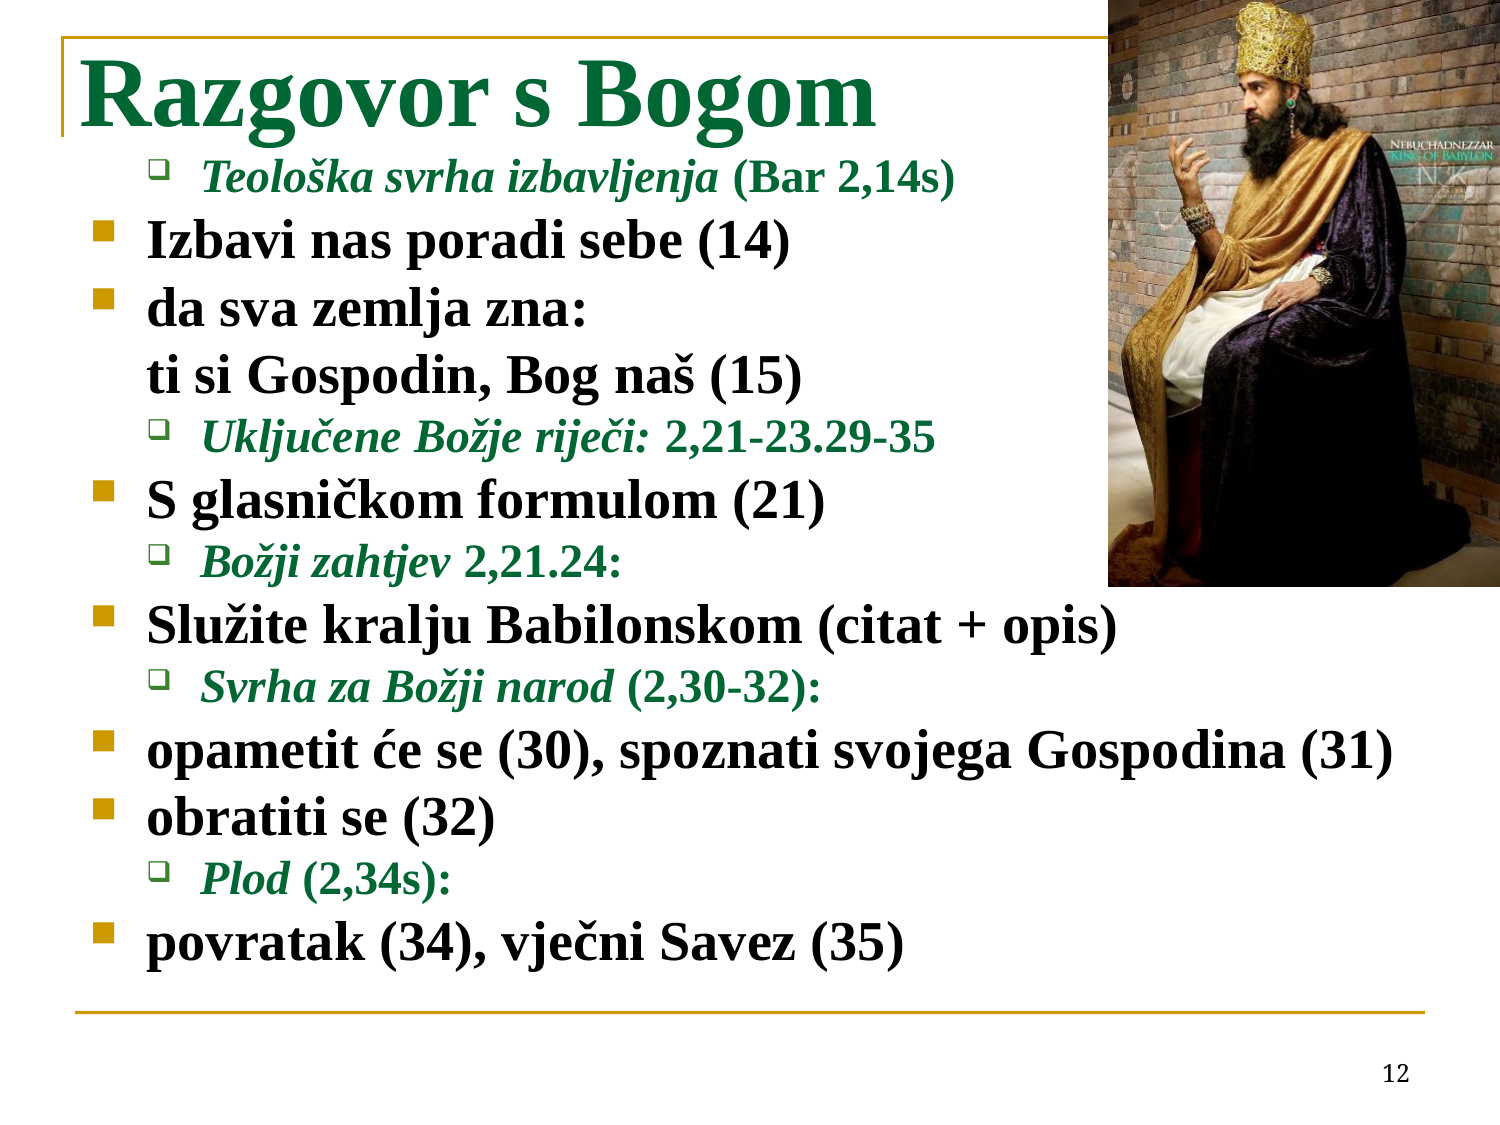

# Razgovor s Bogom
Teološka svrha izbavljenja (Bar 2,14s)
Izbavi nas poradi sebe (14)
da sva zemlja zna:
ti si Gospodin, Bog naš (15)
Uključene Božje riječi: 2,21-23.29-35
S glasničkom formulom (21)
Božji zahtjev 2,21.24:
Služite kralju Babilonskom (citat + opis)
Svrha za Božji narod (2,30-32):
opametit će se (30), spoznati svojega Gospodina (31)
obratiti se (32)
Plod (2,34s):
povratak (34), vječni Savez (35)